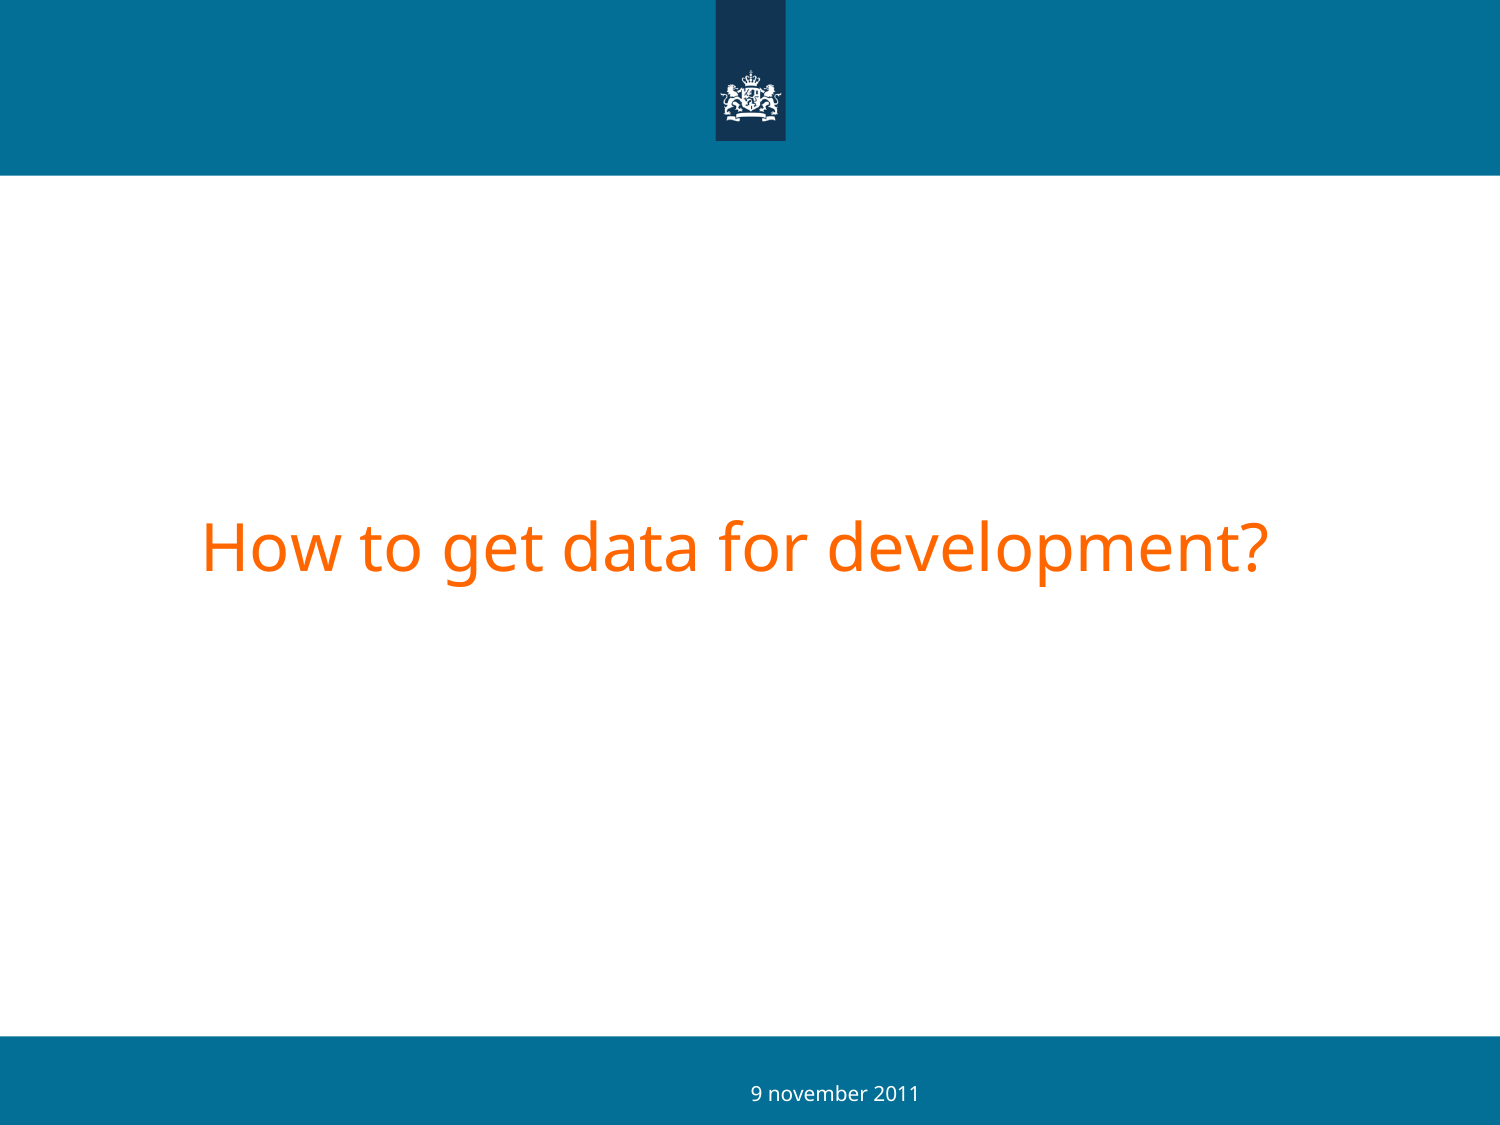

How to get data for development?
9 november 2011